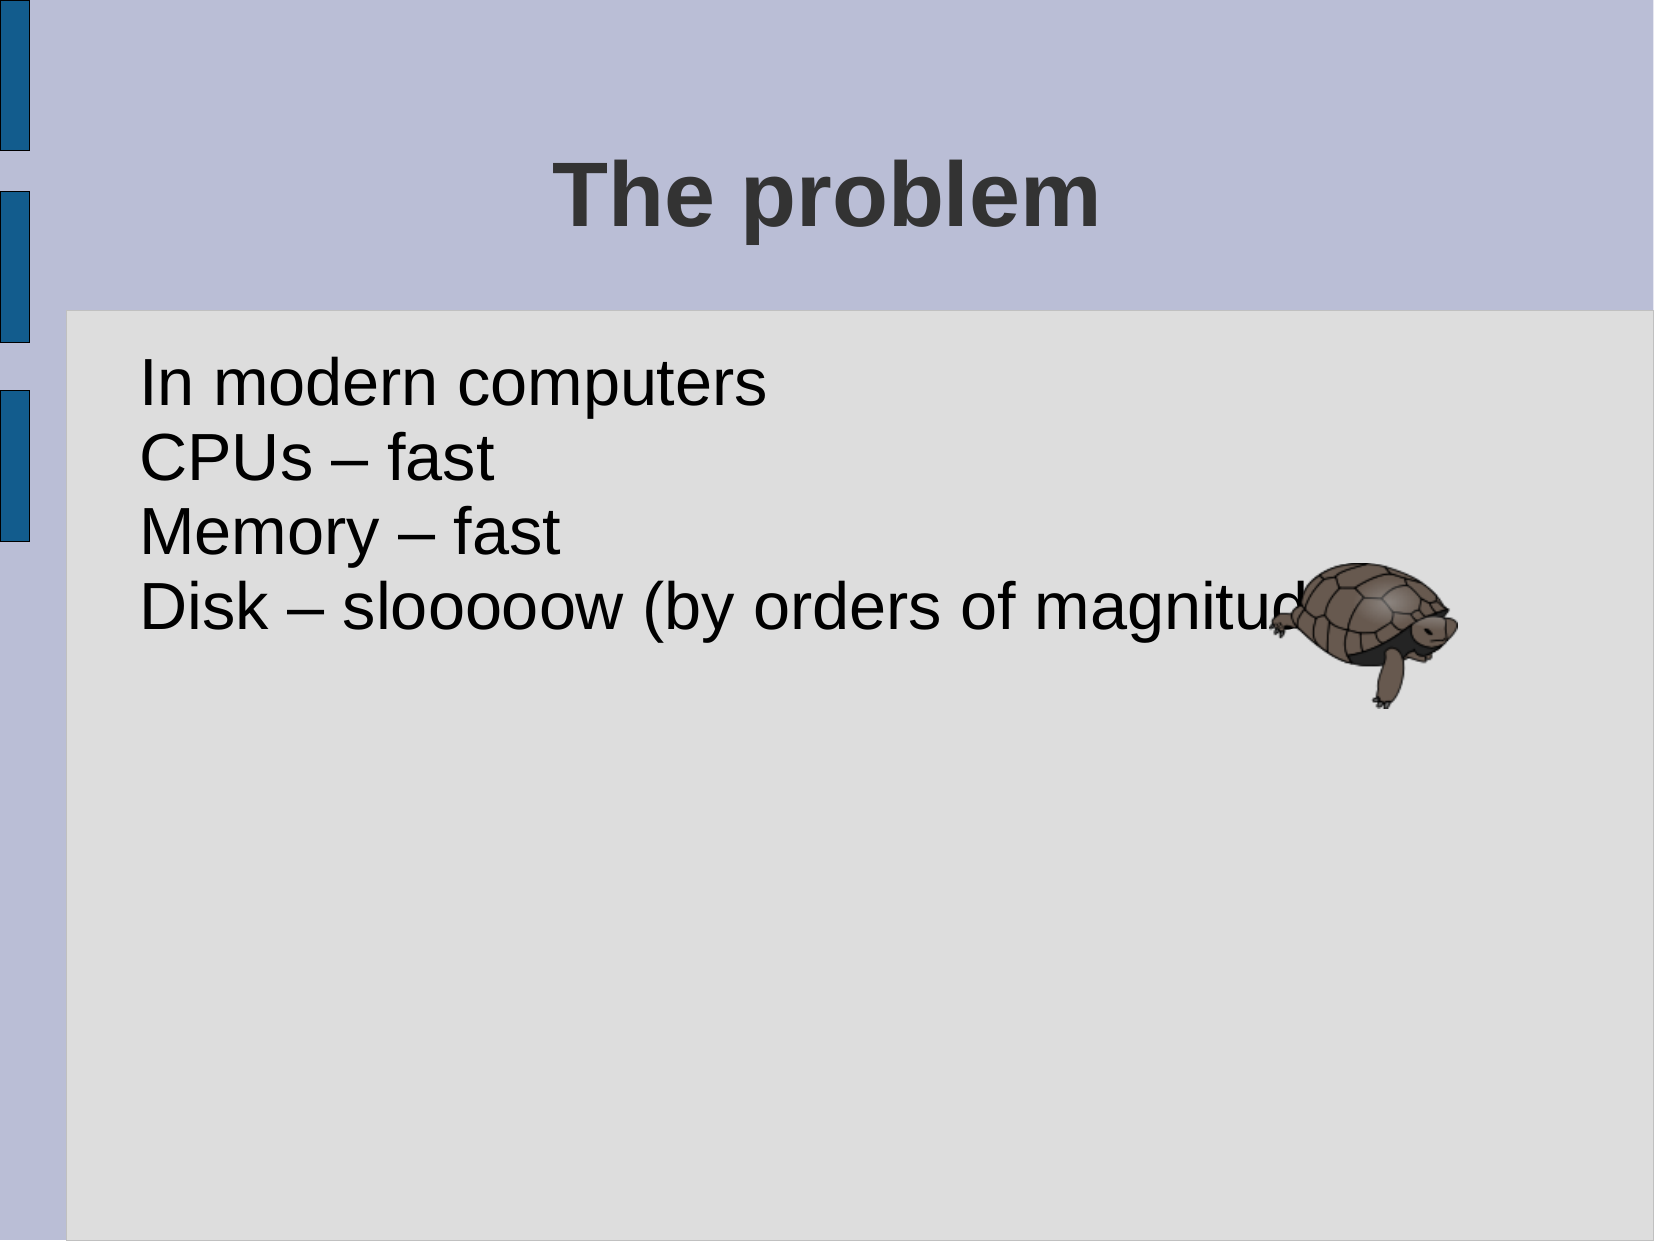

# The problem
In modern computers
CPUs – fast
Memory – fast
Disk – slooooow (by orders of magnitude)